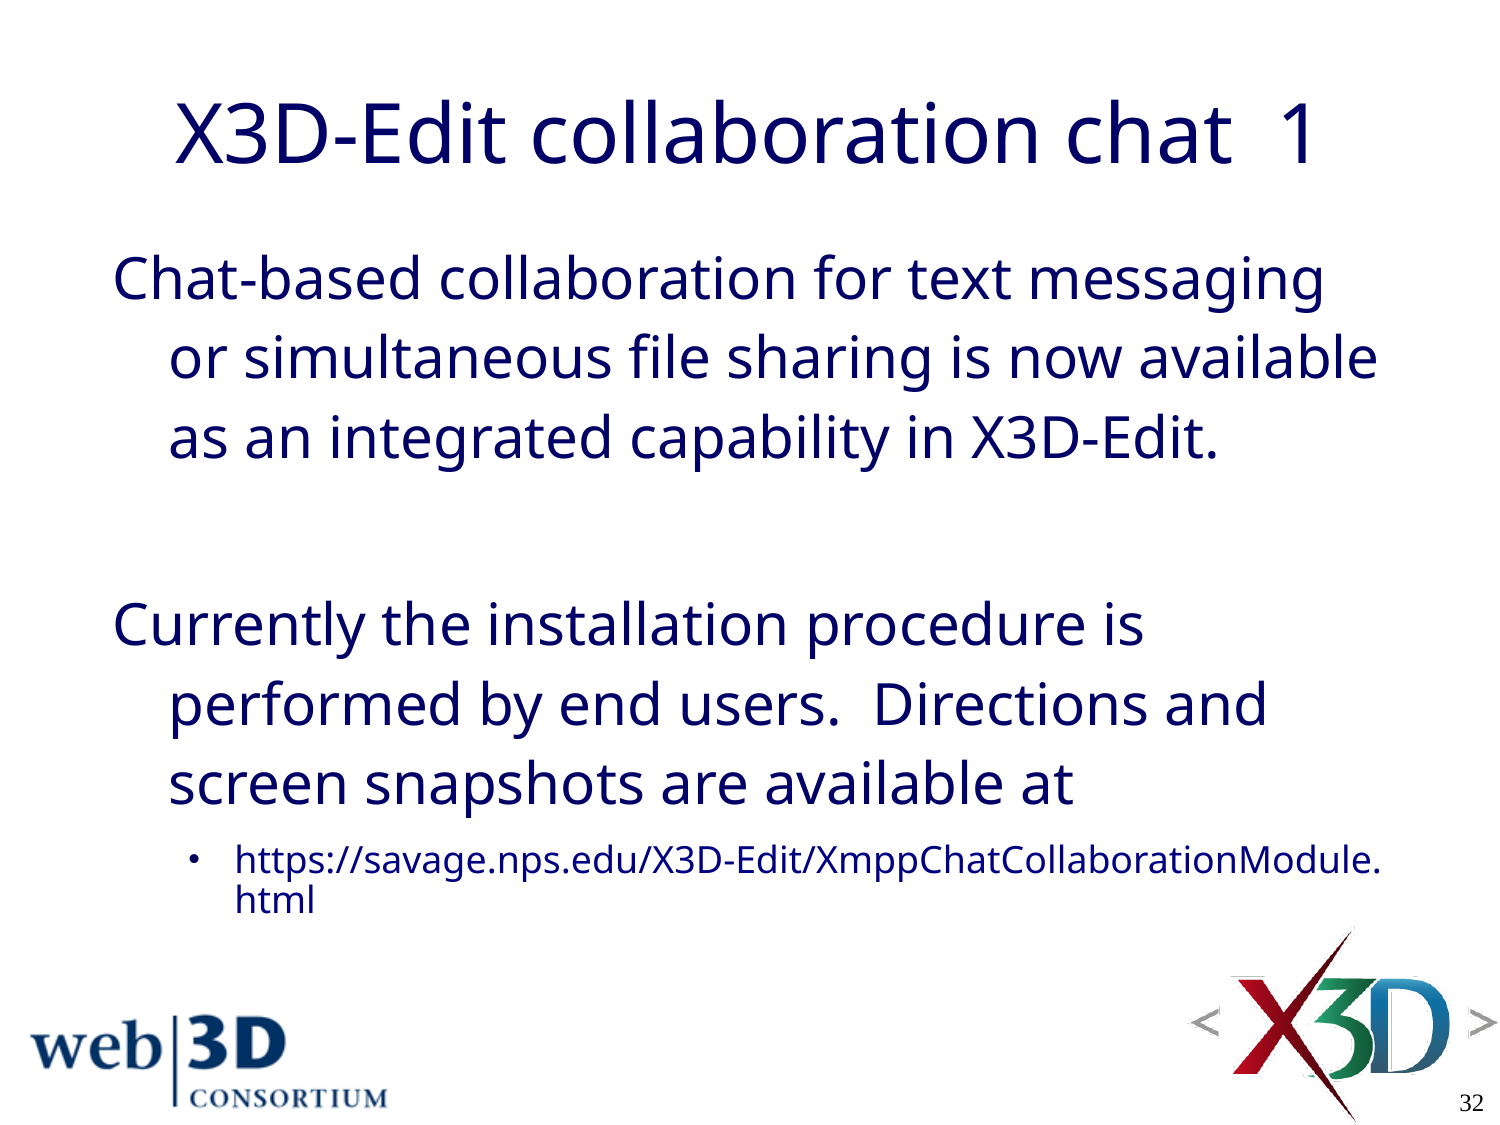

# X3D-Edit collaboration chat 1
Chat-based collaboration for text messaging or simultaneous file sharing is now available as an integrated capability in X3D-Edit.
Currently the installation procedure is performed by end users. Directions and screen snapshots are available at
https://savage.nps.edu/X3D-Edit/XmppChatCollaborationModule.html